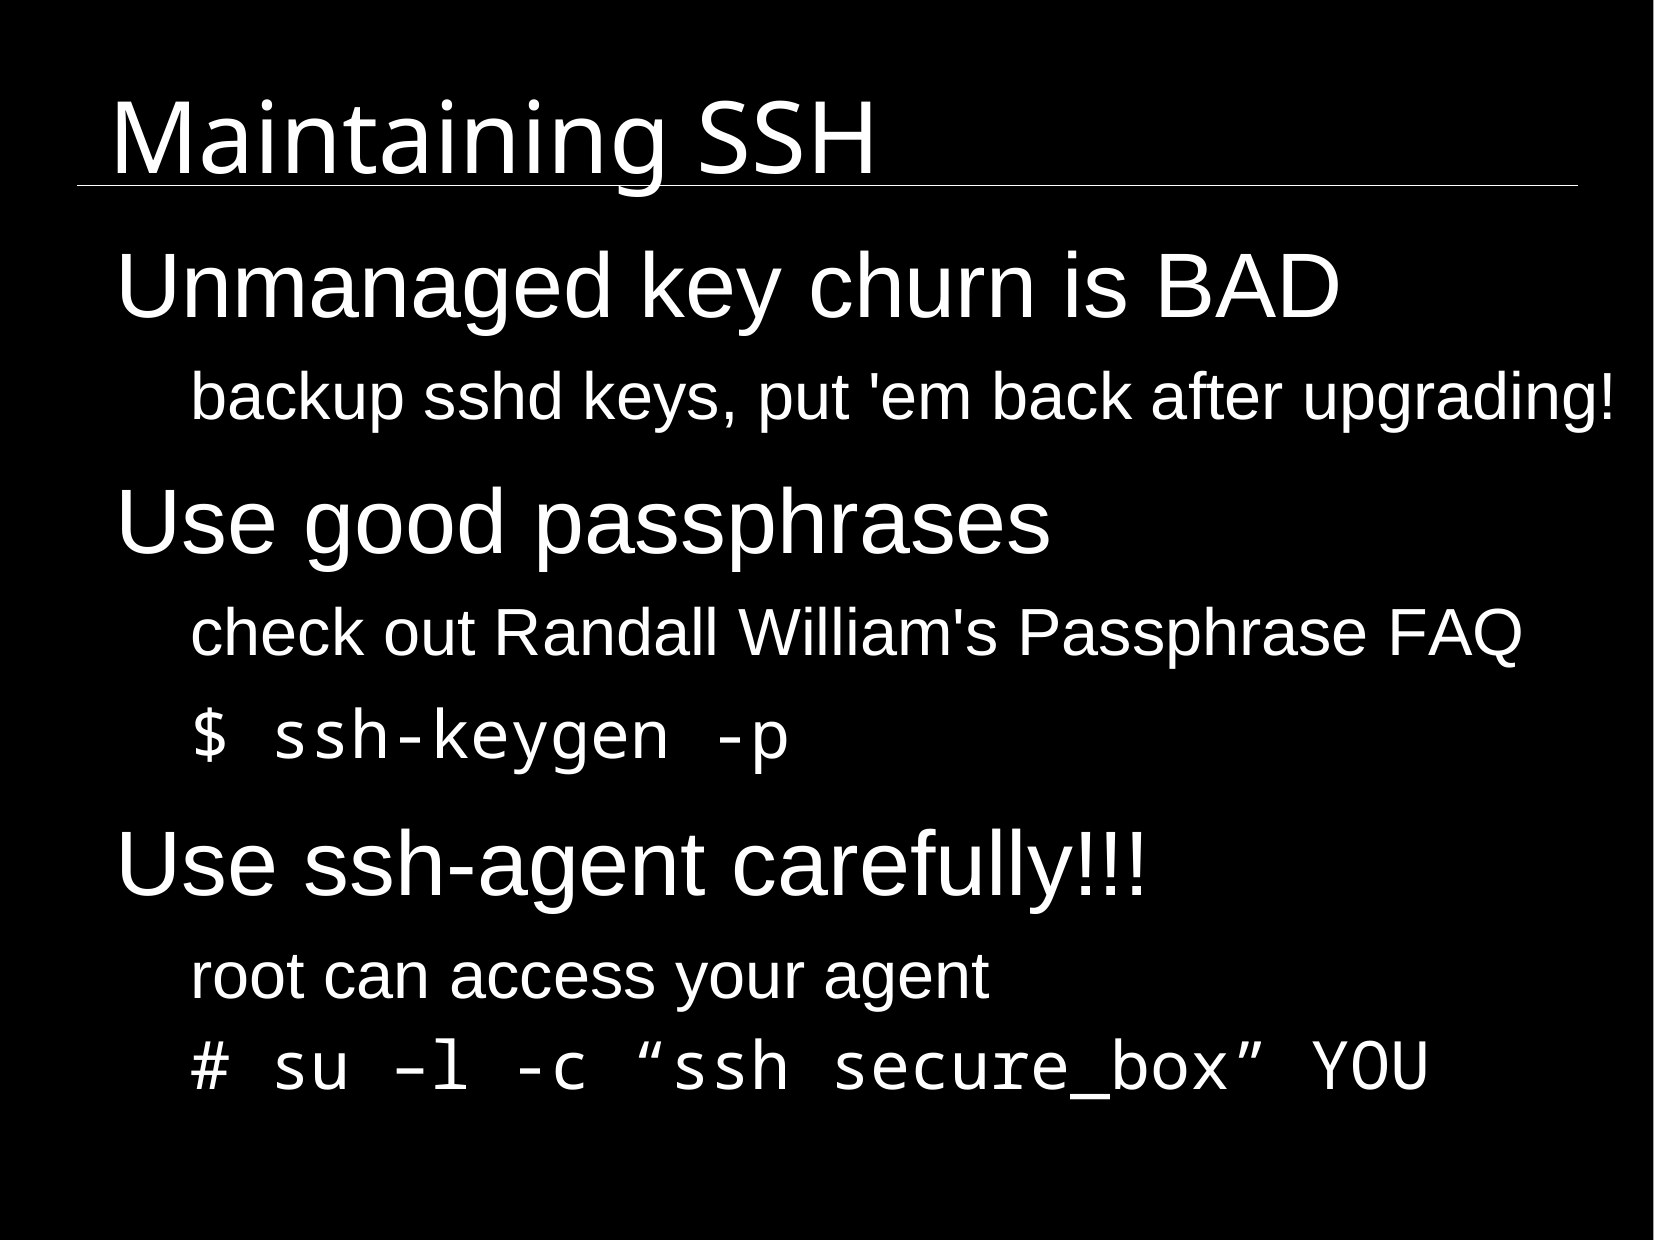

Maintaining SSH
Unmanaged key churn is BAD
	backup sshd keys, put 'em back after upgrading!
Use good passphrases
	check out Randall William's Passphrase FAQ
	$ ssh-keygen -p
Use ssh-agent carefully!!!
	root can access your agent
	# su –l -c “ssh secure_box” YOU